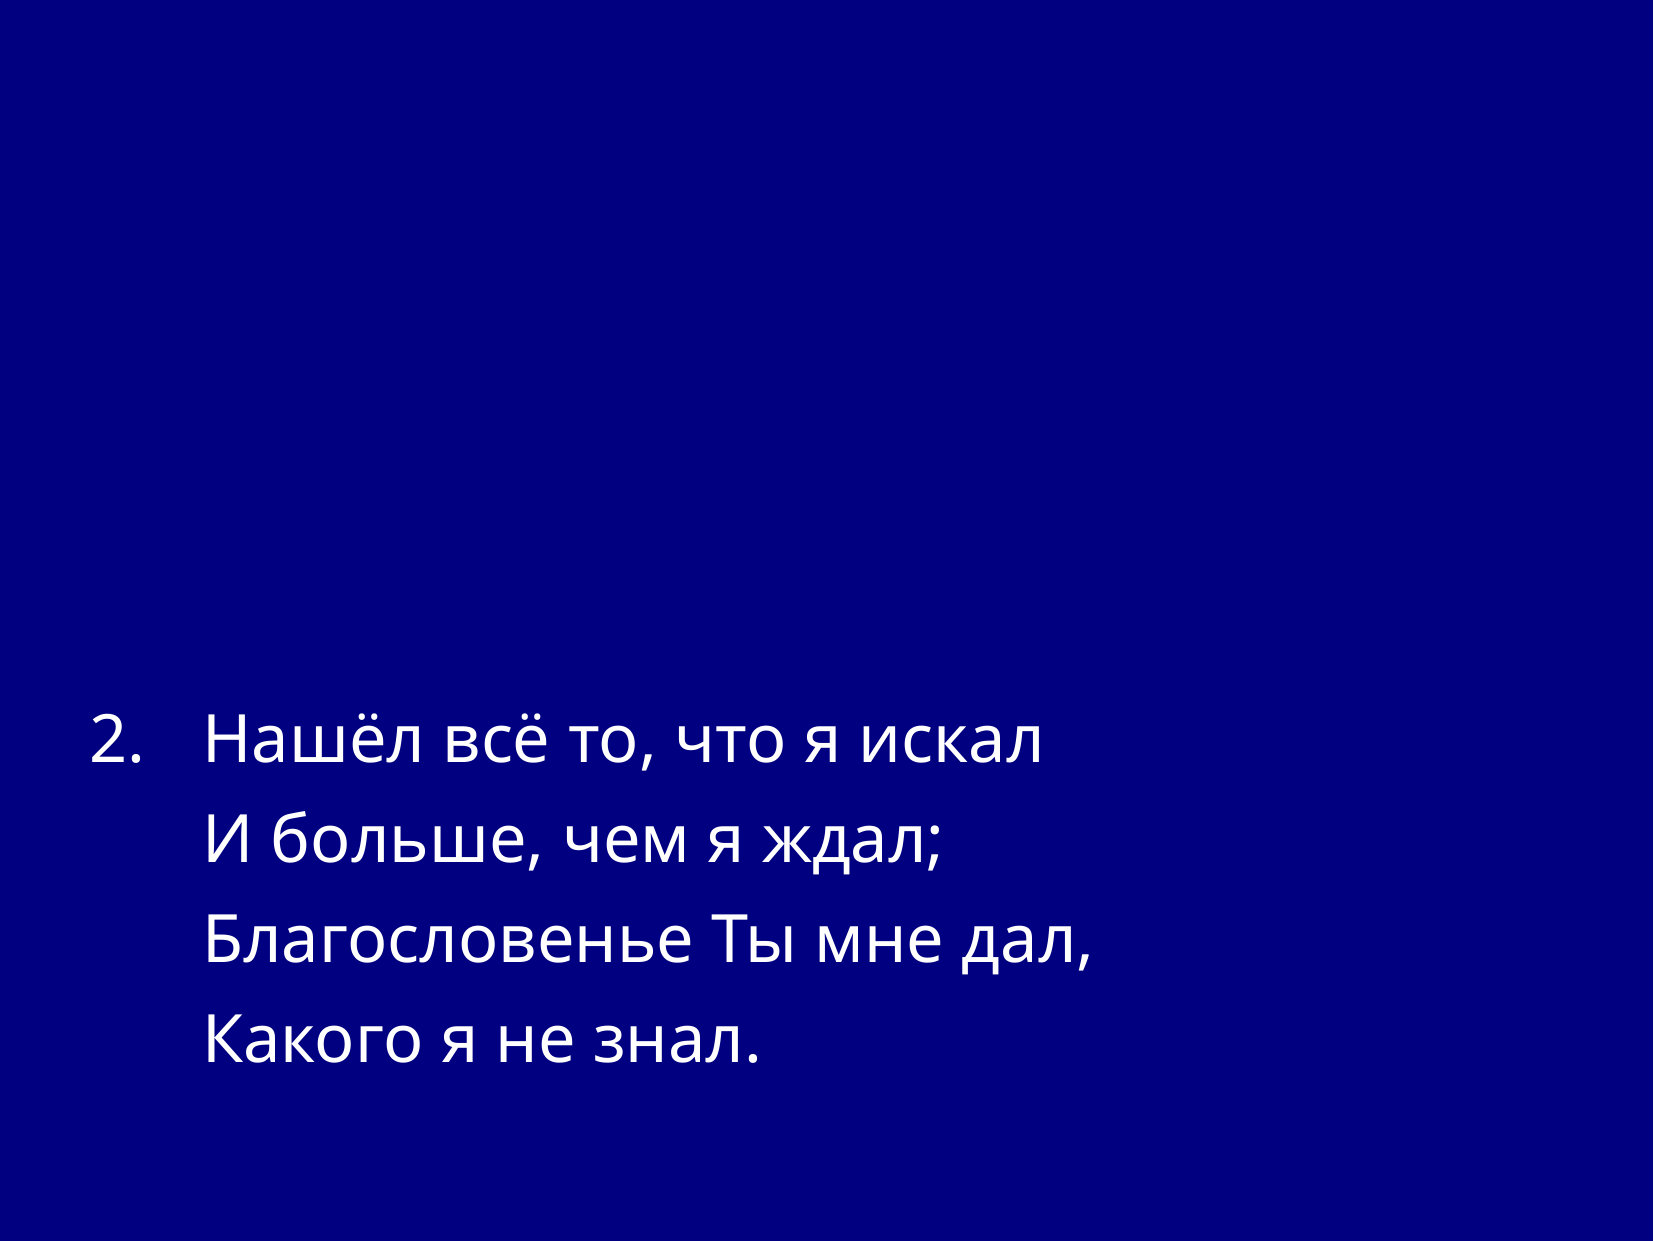

2.	Нашёл всё то, что я искал
	И больше, чем я ждал;
	Благословенье Ты мне дал,
	Какого я не знал.